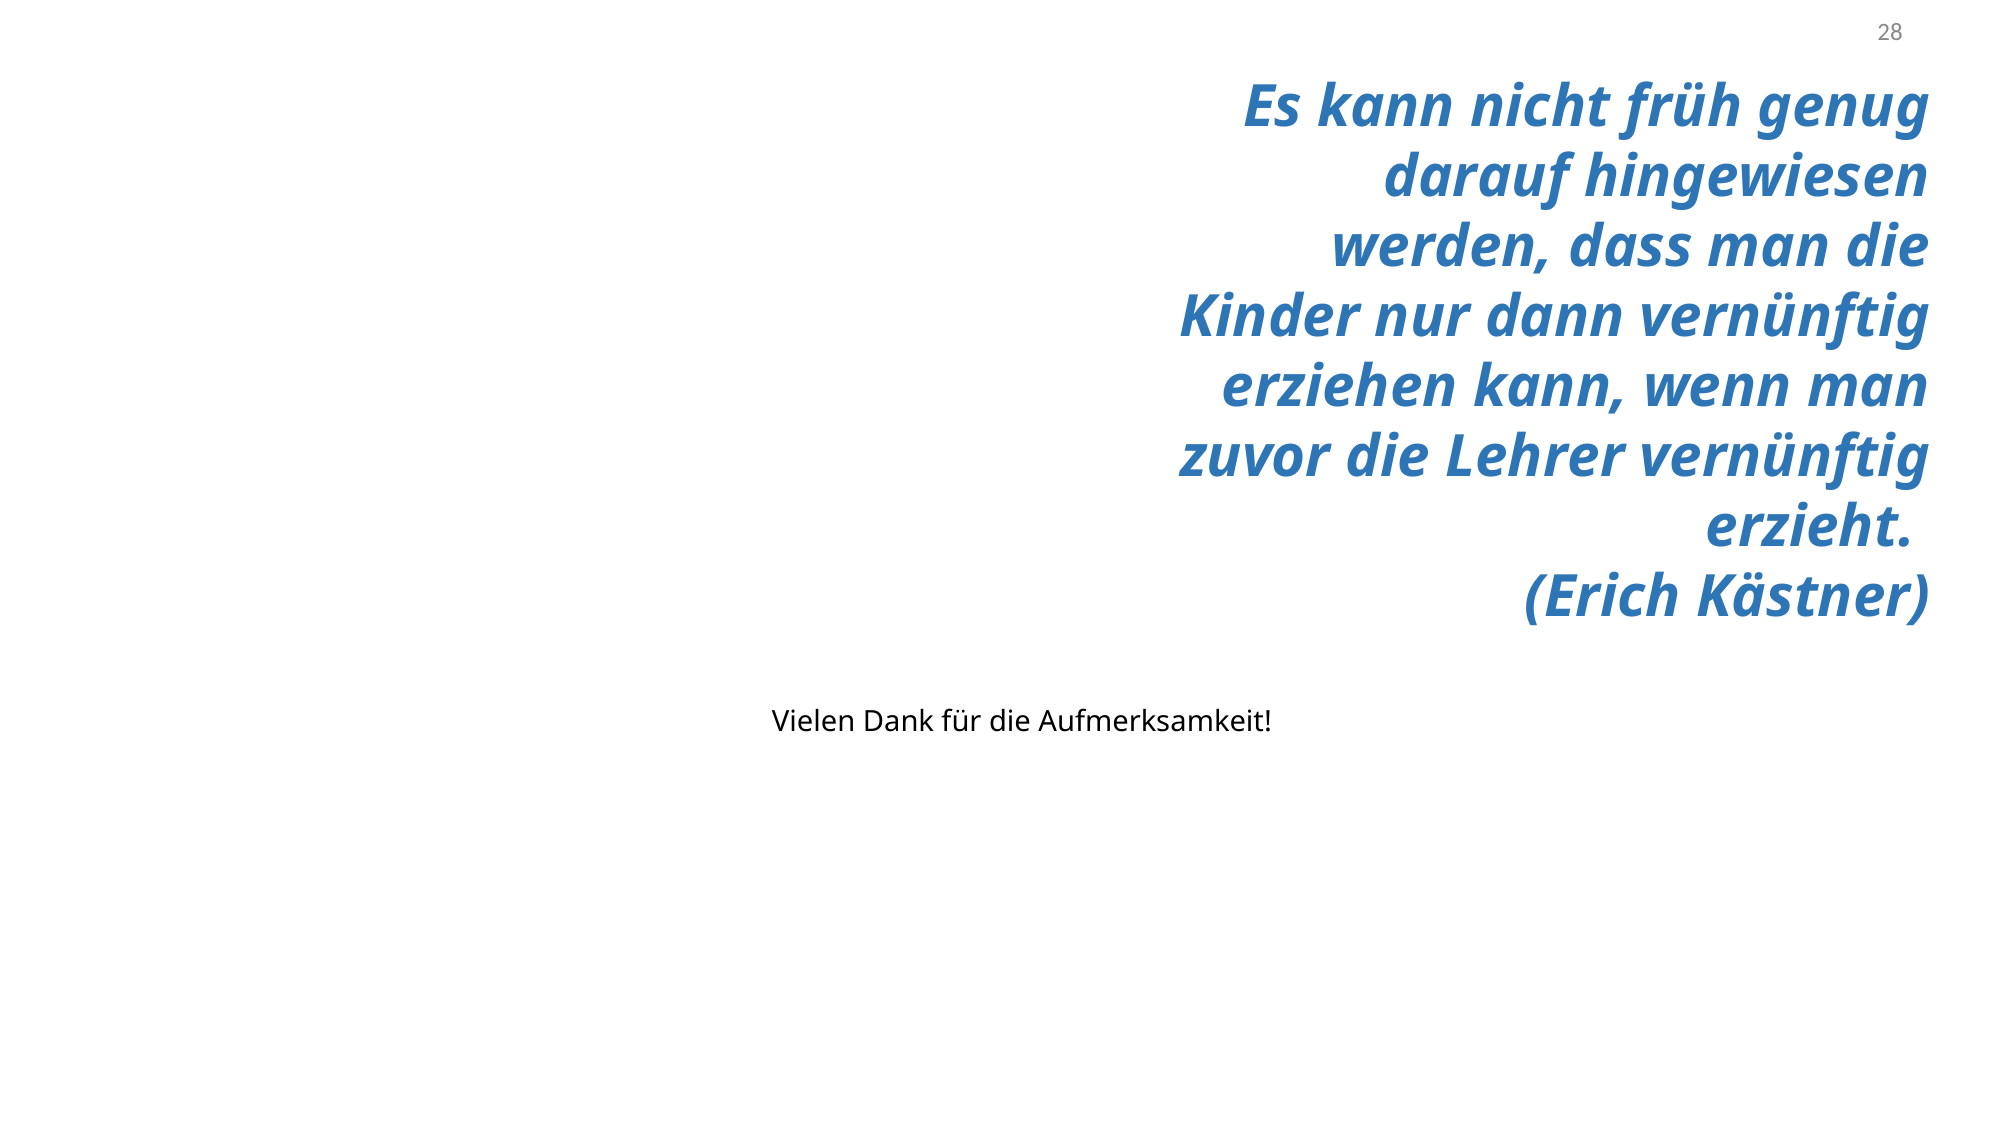

28
Es kann nicht früh genug darauf hingewiesen werden, dass man die Kinder nur dann vernünftig erziehen kann, wenn man zuvor die Lehrer vernünftig erzieht.
(Erich Kästner)
# Vielen Dank für die Aufmerksamkeit!